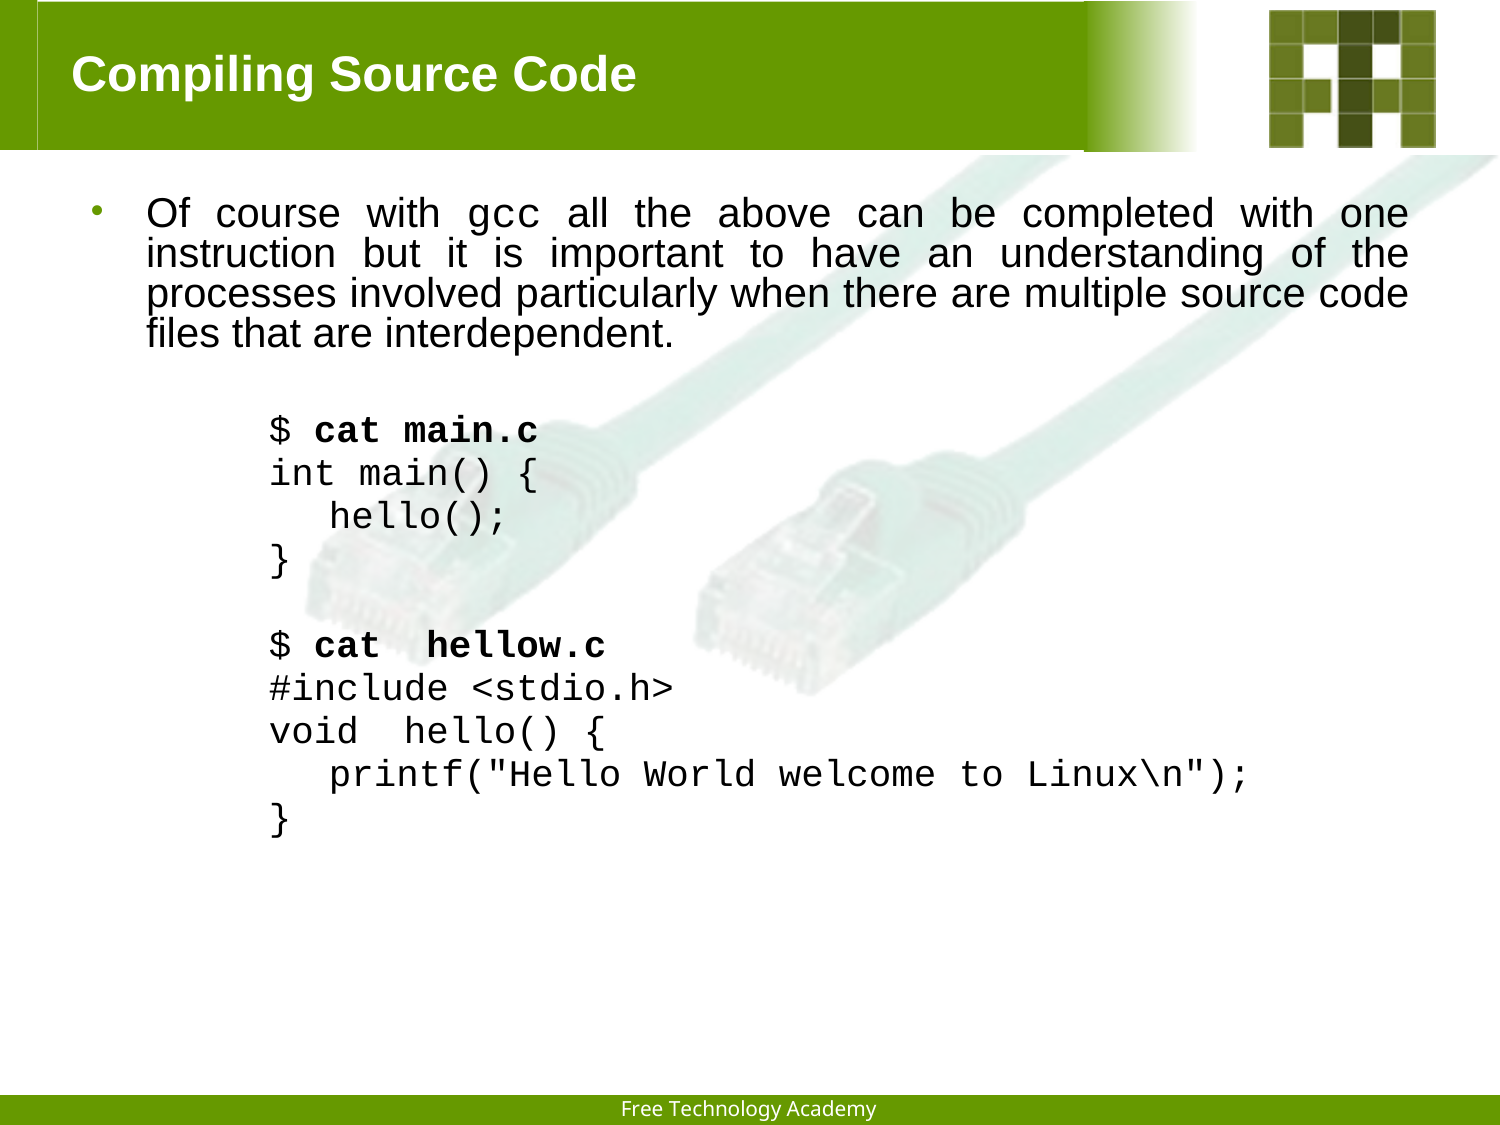

Compiling Source Code
# Of course with gcc all the above can be completed with one instruction but it is important to have an understanding of the processes involved particularly when there are multiple source code files that are interdependent.
$ cat main.c
int main() {
	 hello();
}
$ cat hellow.c
#include <stdio.h>
void hello() {
	 printf("Hello World welcome to Linux\n");
}